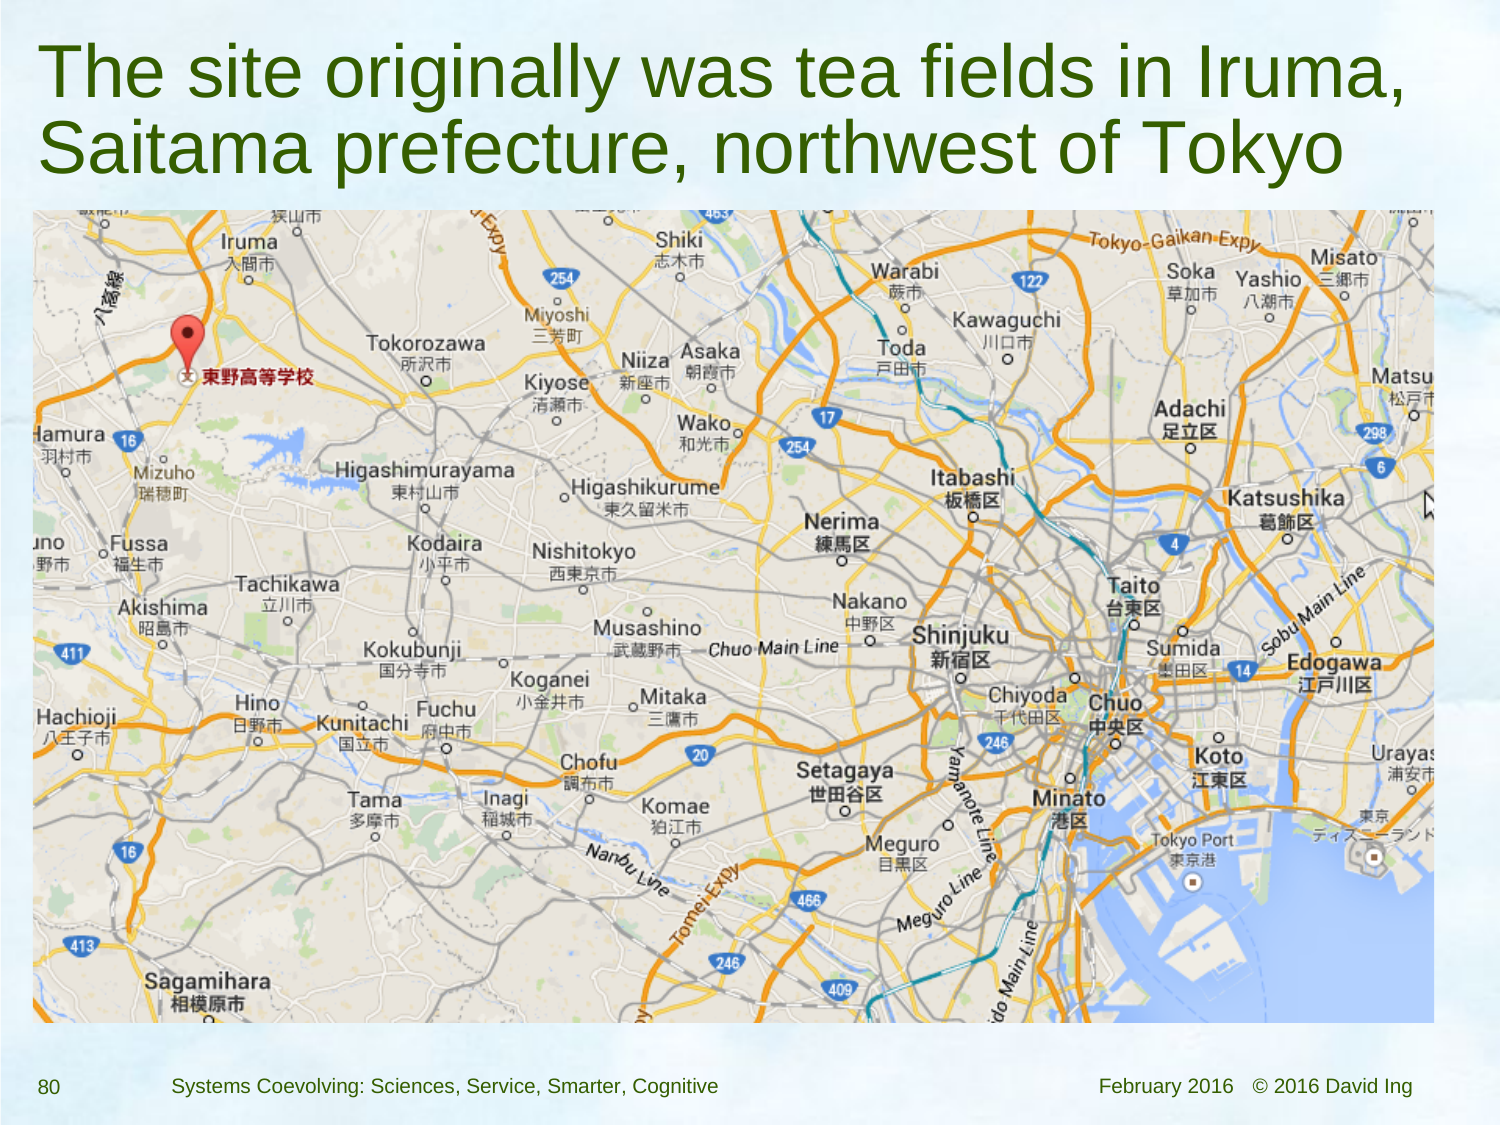

# The site originally was tea fields in Iruma, Saitama prefecture, northwest of Tokyo
Systems Coevolving: Sciences, Service, Smarter, Cognitive
February 2016
80